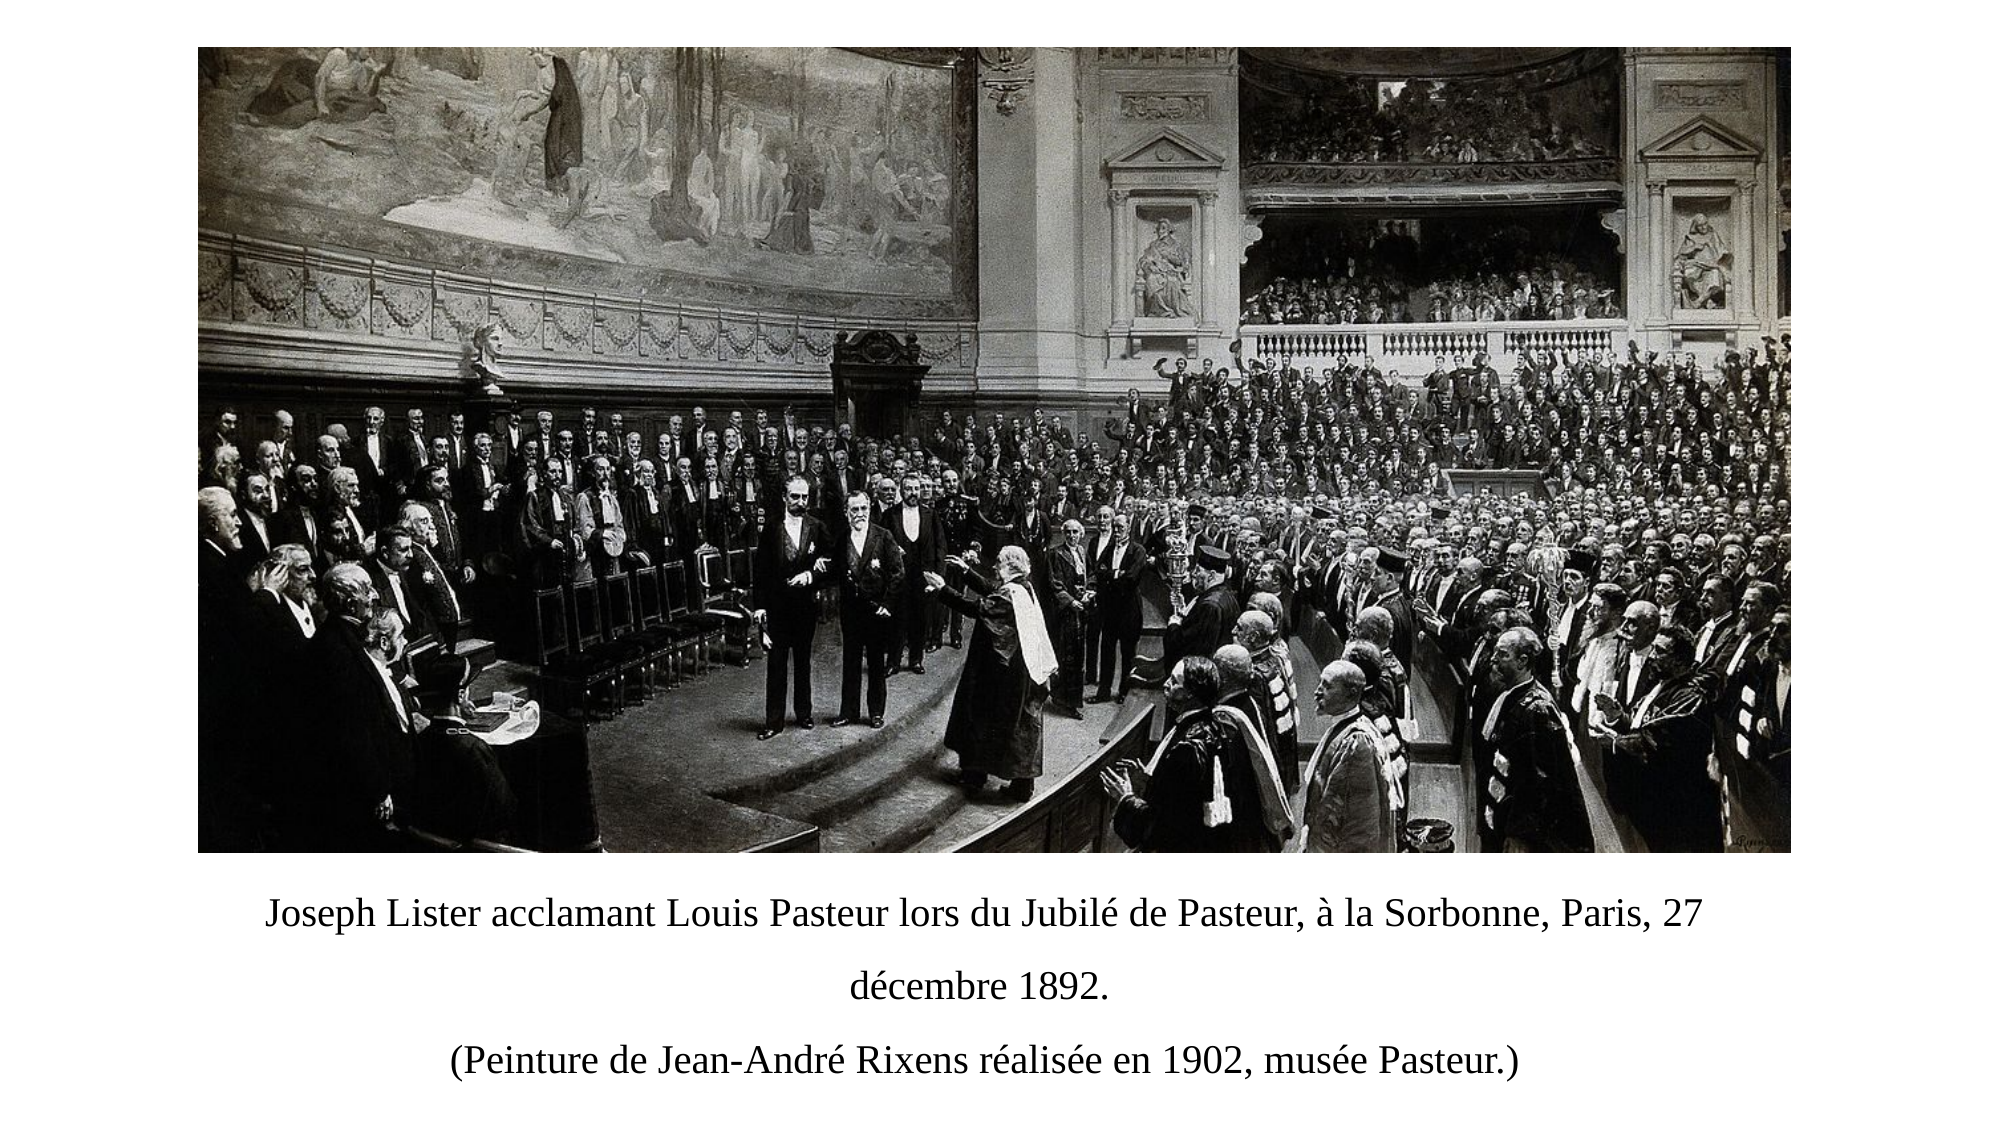

# Joseph Lister acclamant Louis Pasteur lors du Jubilé de Pasteur, à la Sorbonne, Paris, 27 décembre 1892. (Peinture de Jean-André Rixens réalisée en 1902, musée Pasteur.)